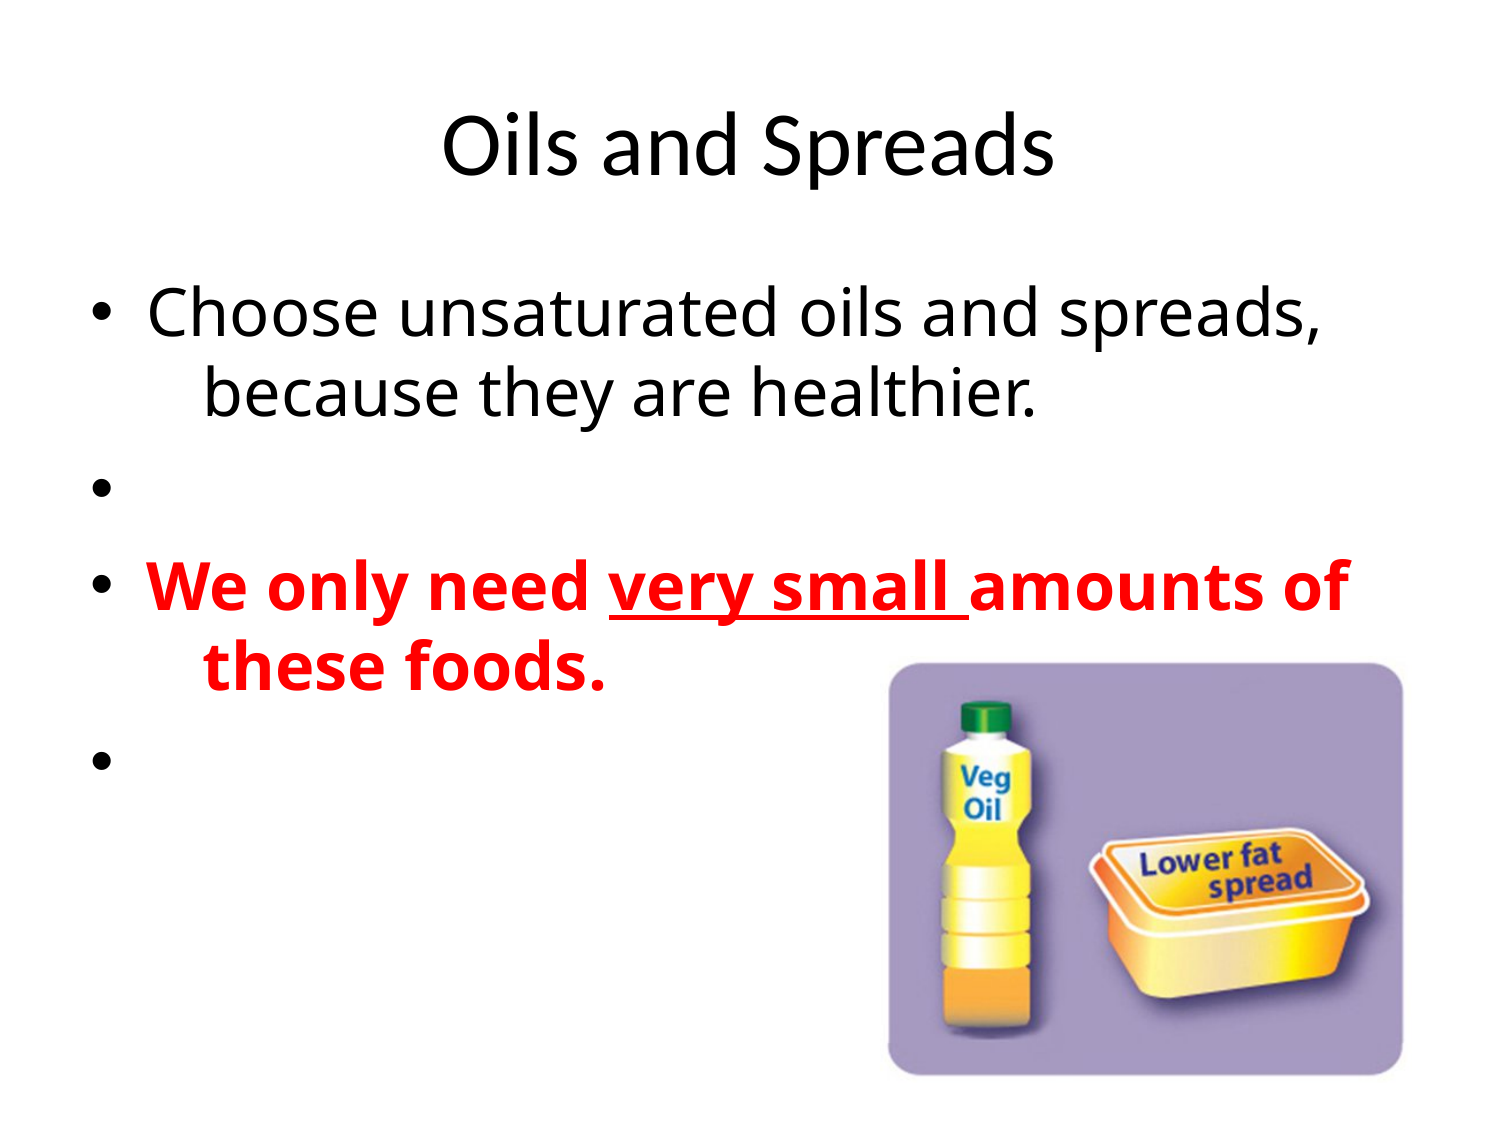

# Oils and Spreads
Choose unsaturated oils and spreads, because they are healthier.
We only need very small amounts of these foods.